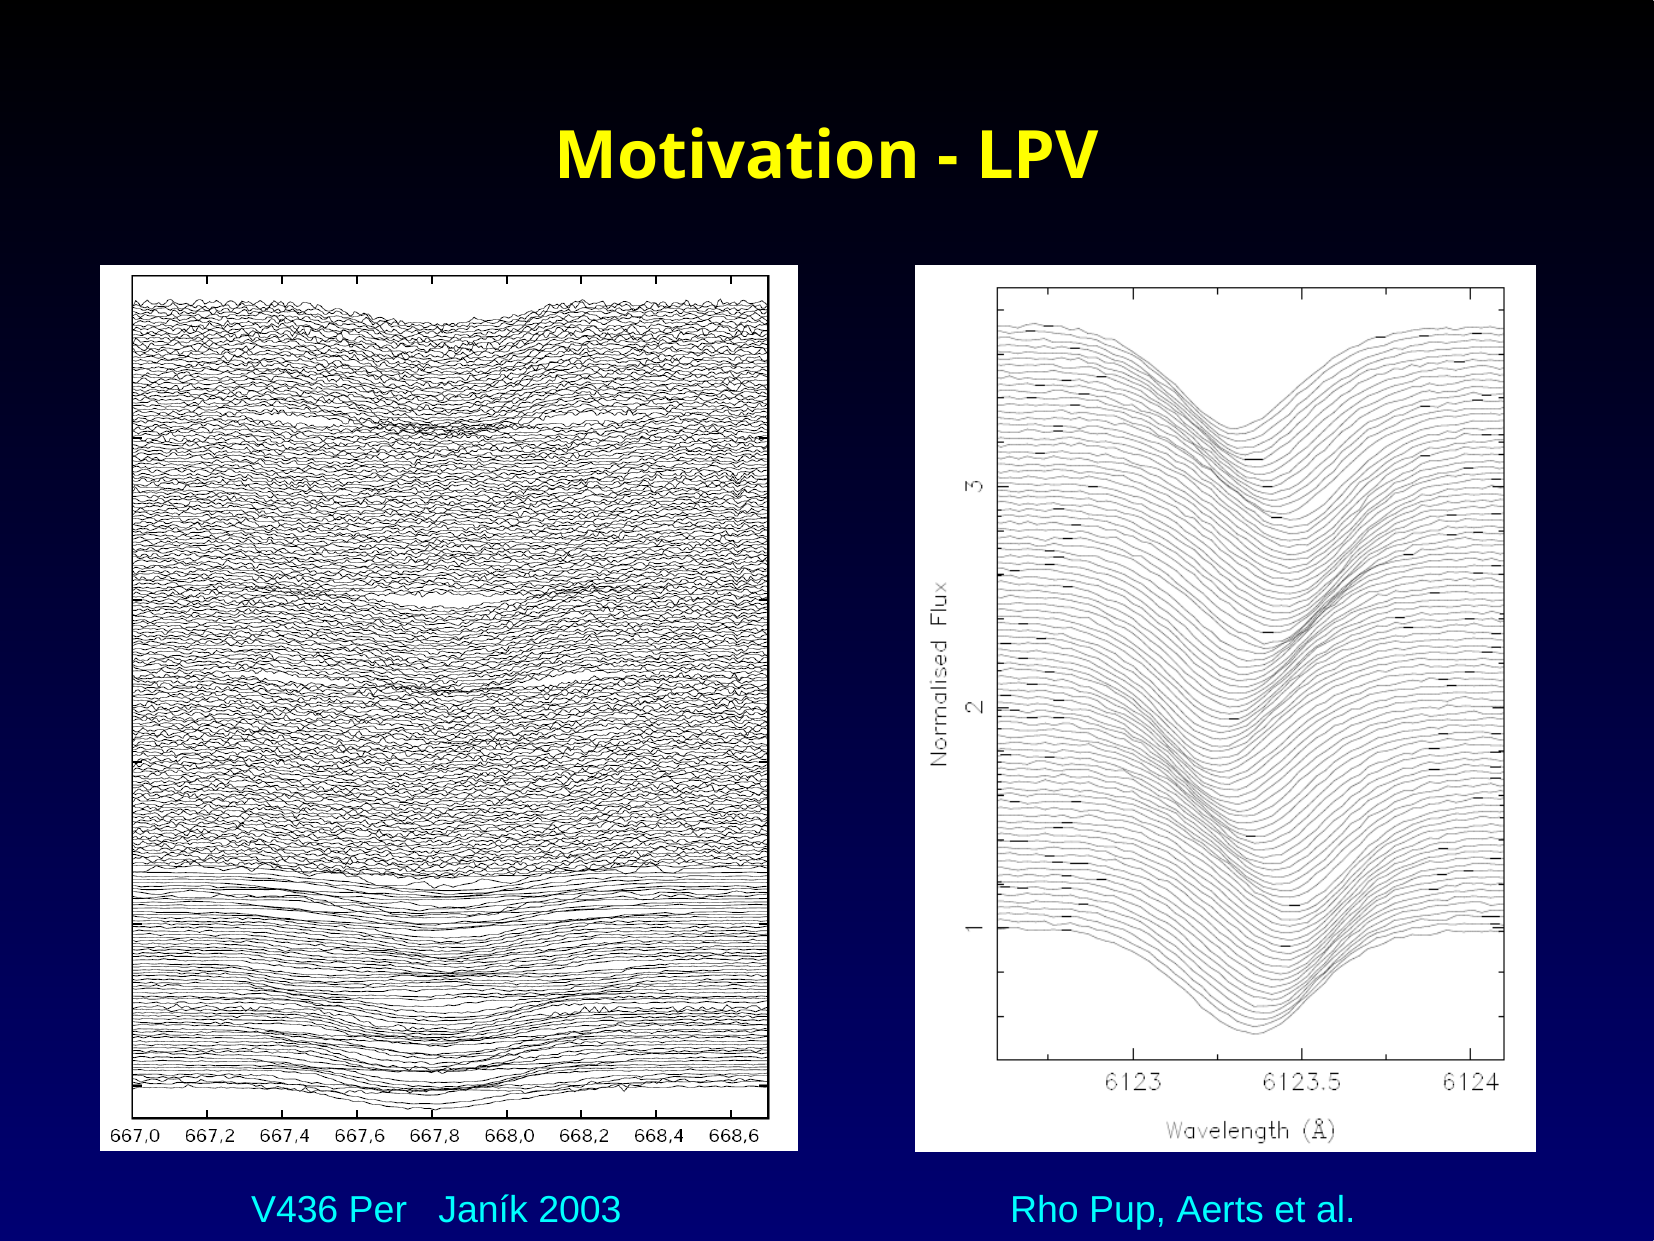

# Motivation - LPV
V436 Per Janík 2003
 Rho Pup, Aerts et al.